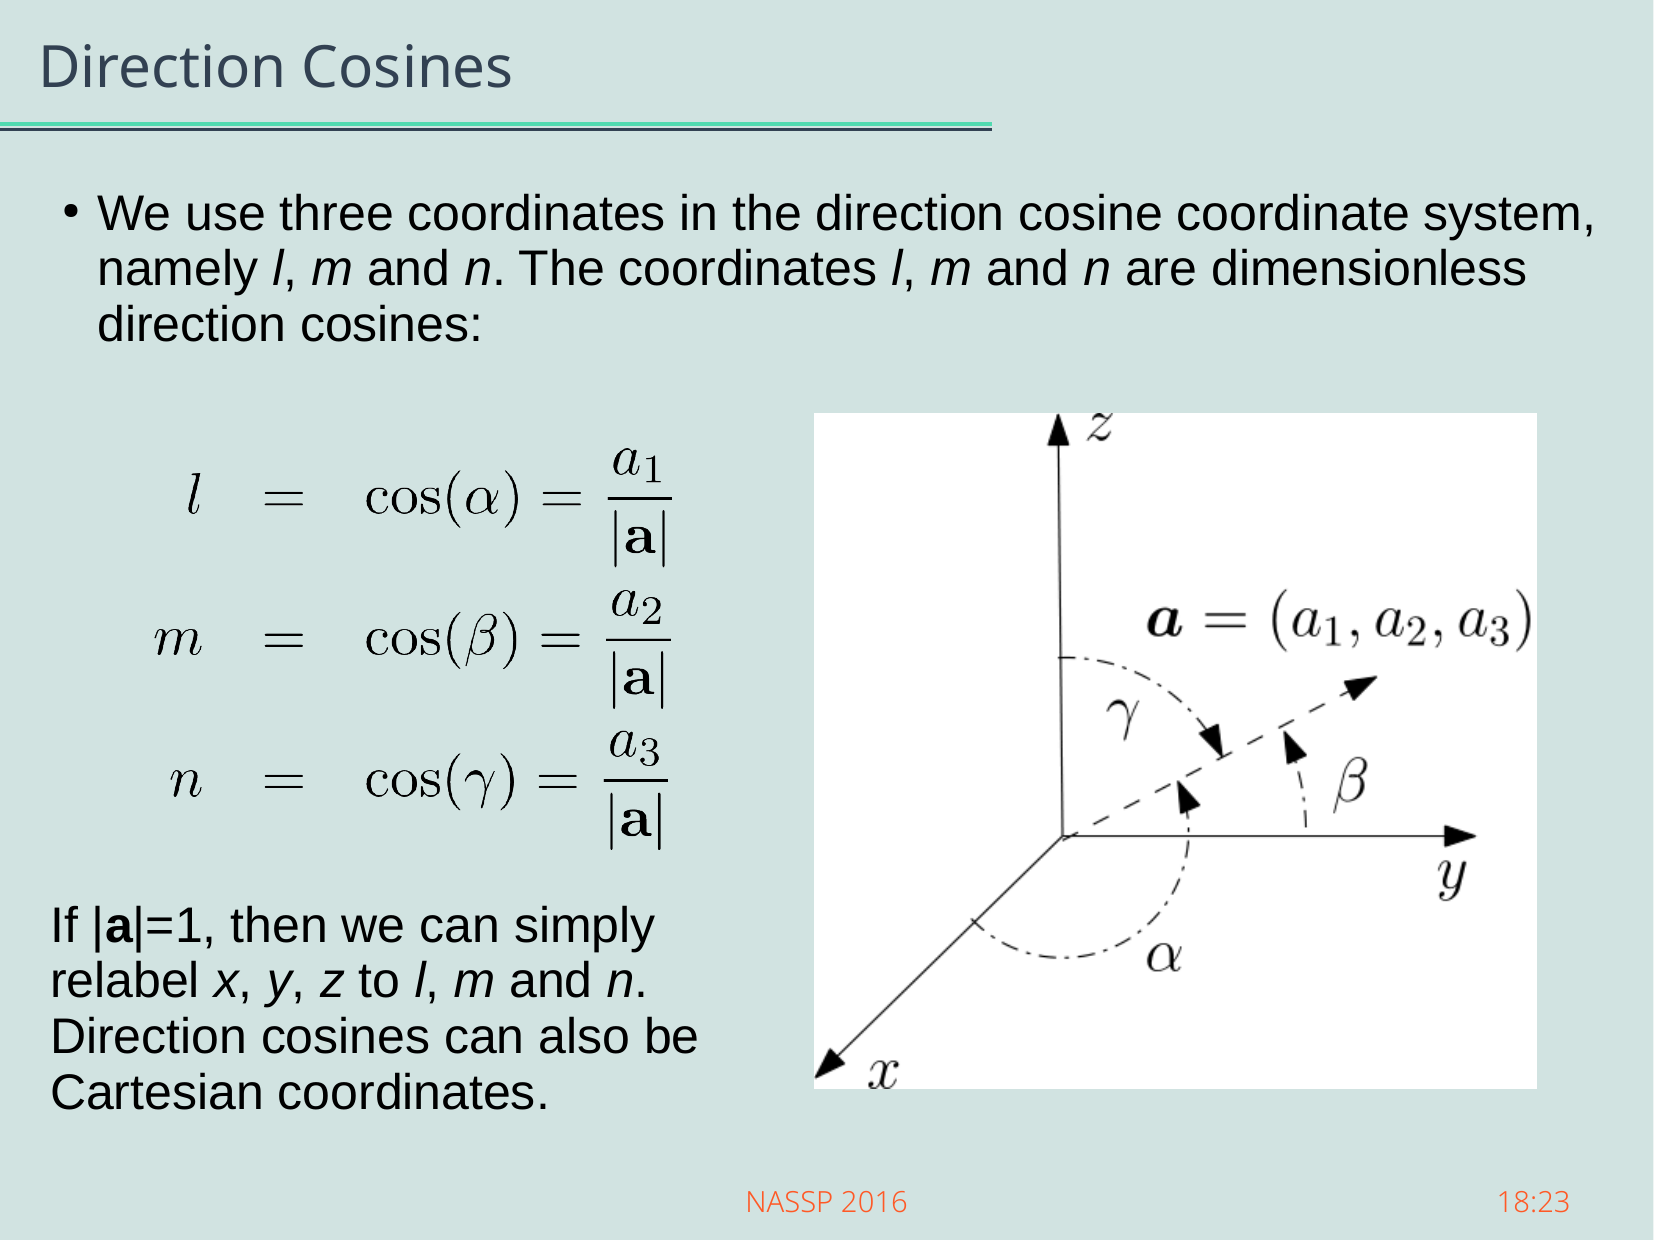

Direction Cosines
We use three coordinates in the direction cosine coordinate system, namely l, m and n. The coordinates l, m and n are dimensionless direction cosines:
If |a|=1, then we can simply relabel x, y, z to l, m and n. Direction cosines can also be
Cartesian coordinates.
NASSP 2016
18